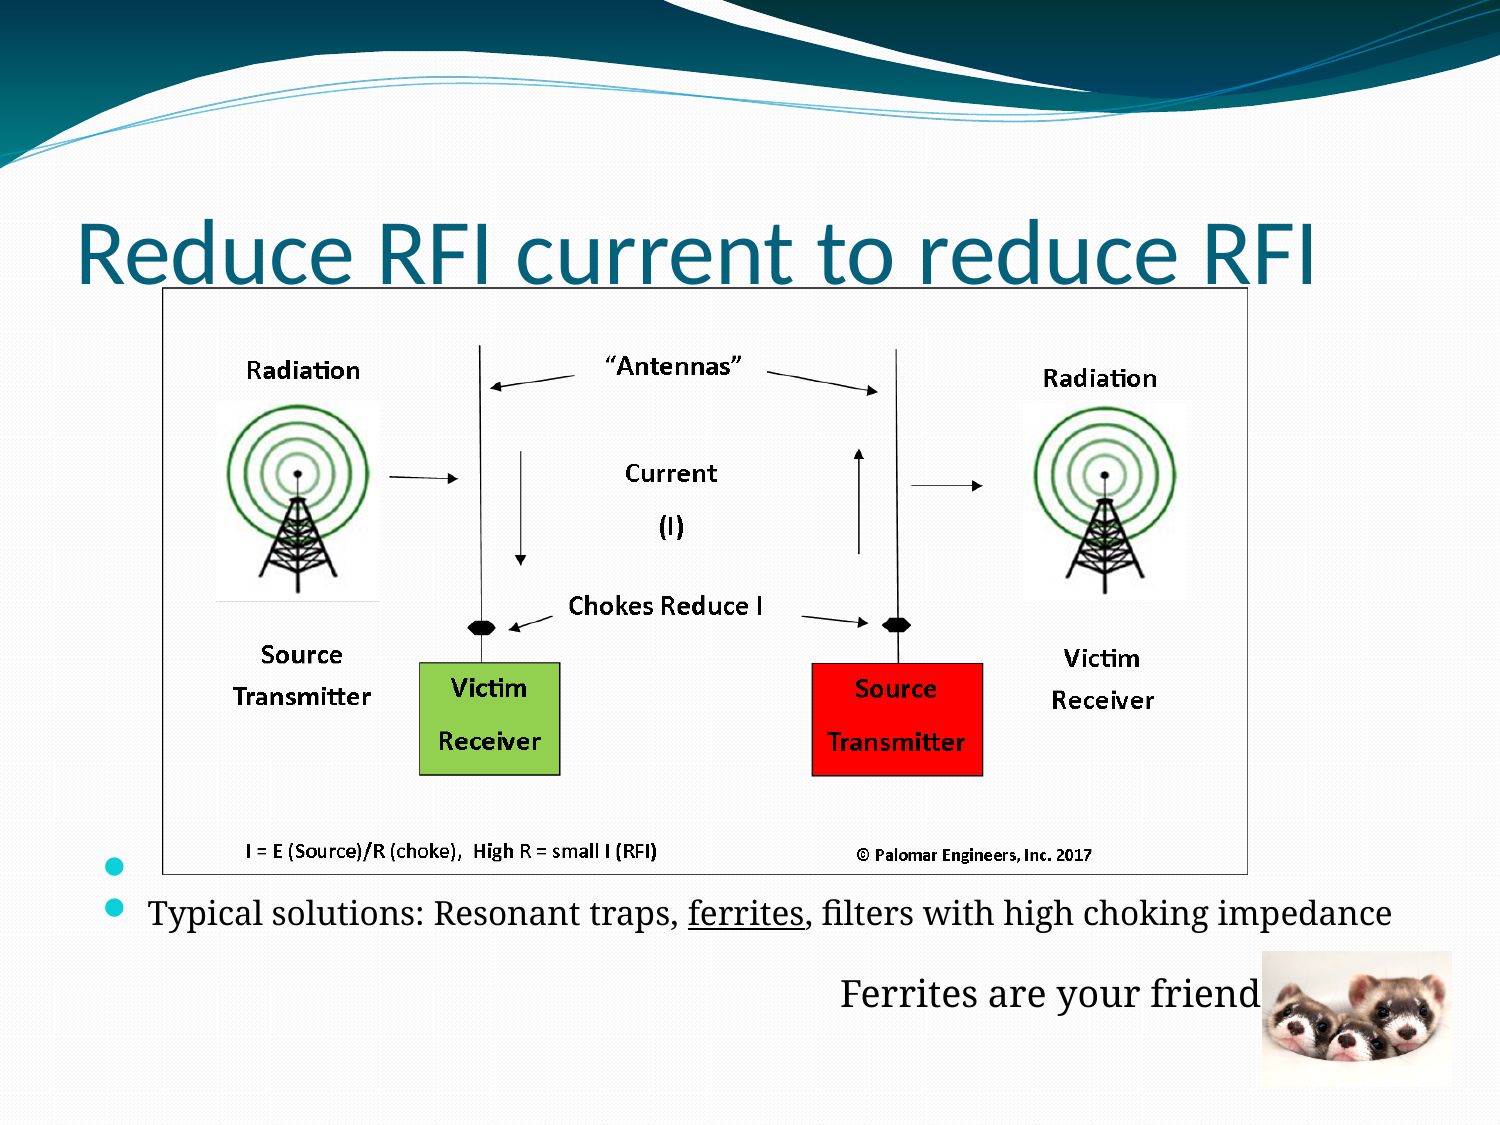

# Reduce RFI current to reduce RFI
Typical solutions: Resonant traps, ferrites, filters with high choking impedance
Ferrites are your friend